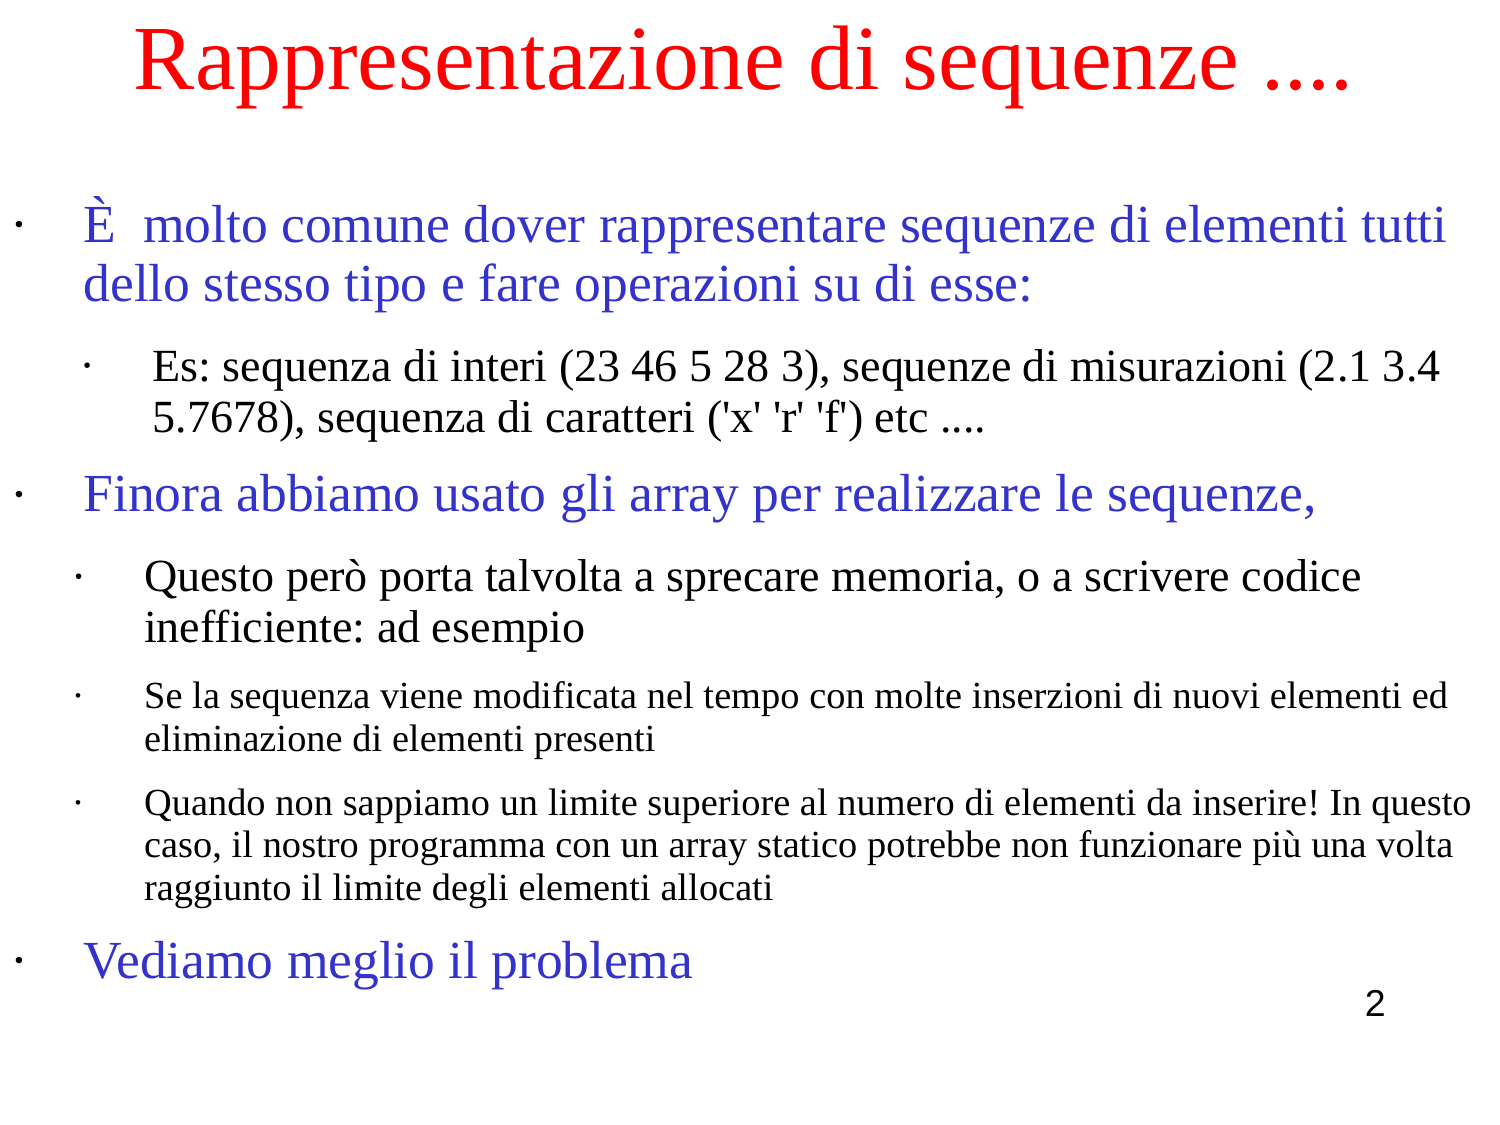

# Rappresentazione di sequenze ....
È molto comune dover rappresentare sequenze di elementi tutti dello stesso tipo e fare operazioni su di esse:
Es: sequenza di interi (23 46 5 28 3), sequenze di misurazioni (2.1 3.4 5.7678), sequenza di caratteri ('x' 'r' 'f') etc ....
Finora abbiamo usato gli array per realizzare le sequenze,
Questo però porta talvolta a sprecare memoria, o a scrivere codice inefficiente: ad esempio
Se la sequenza viene modificata nel tempo con molte inserzioni di nuovi elementi ed eliminazione di elementi presenti
Quando non sappiamo un limite superiore al numero di elementi da inserire! In questo caso, il nostro programma con un array statico potrebbe non funzionare più una volta raggiunto il limite degli elementi allocati
Vediamo meglio il problema
2